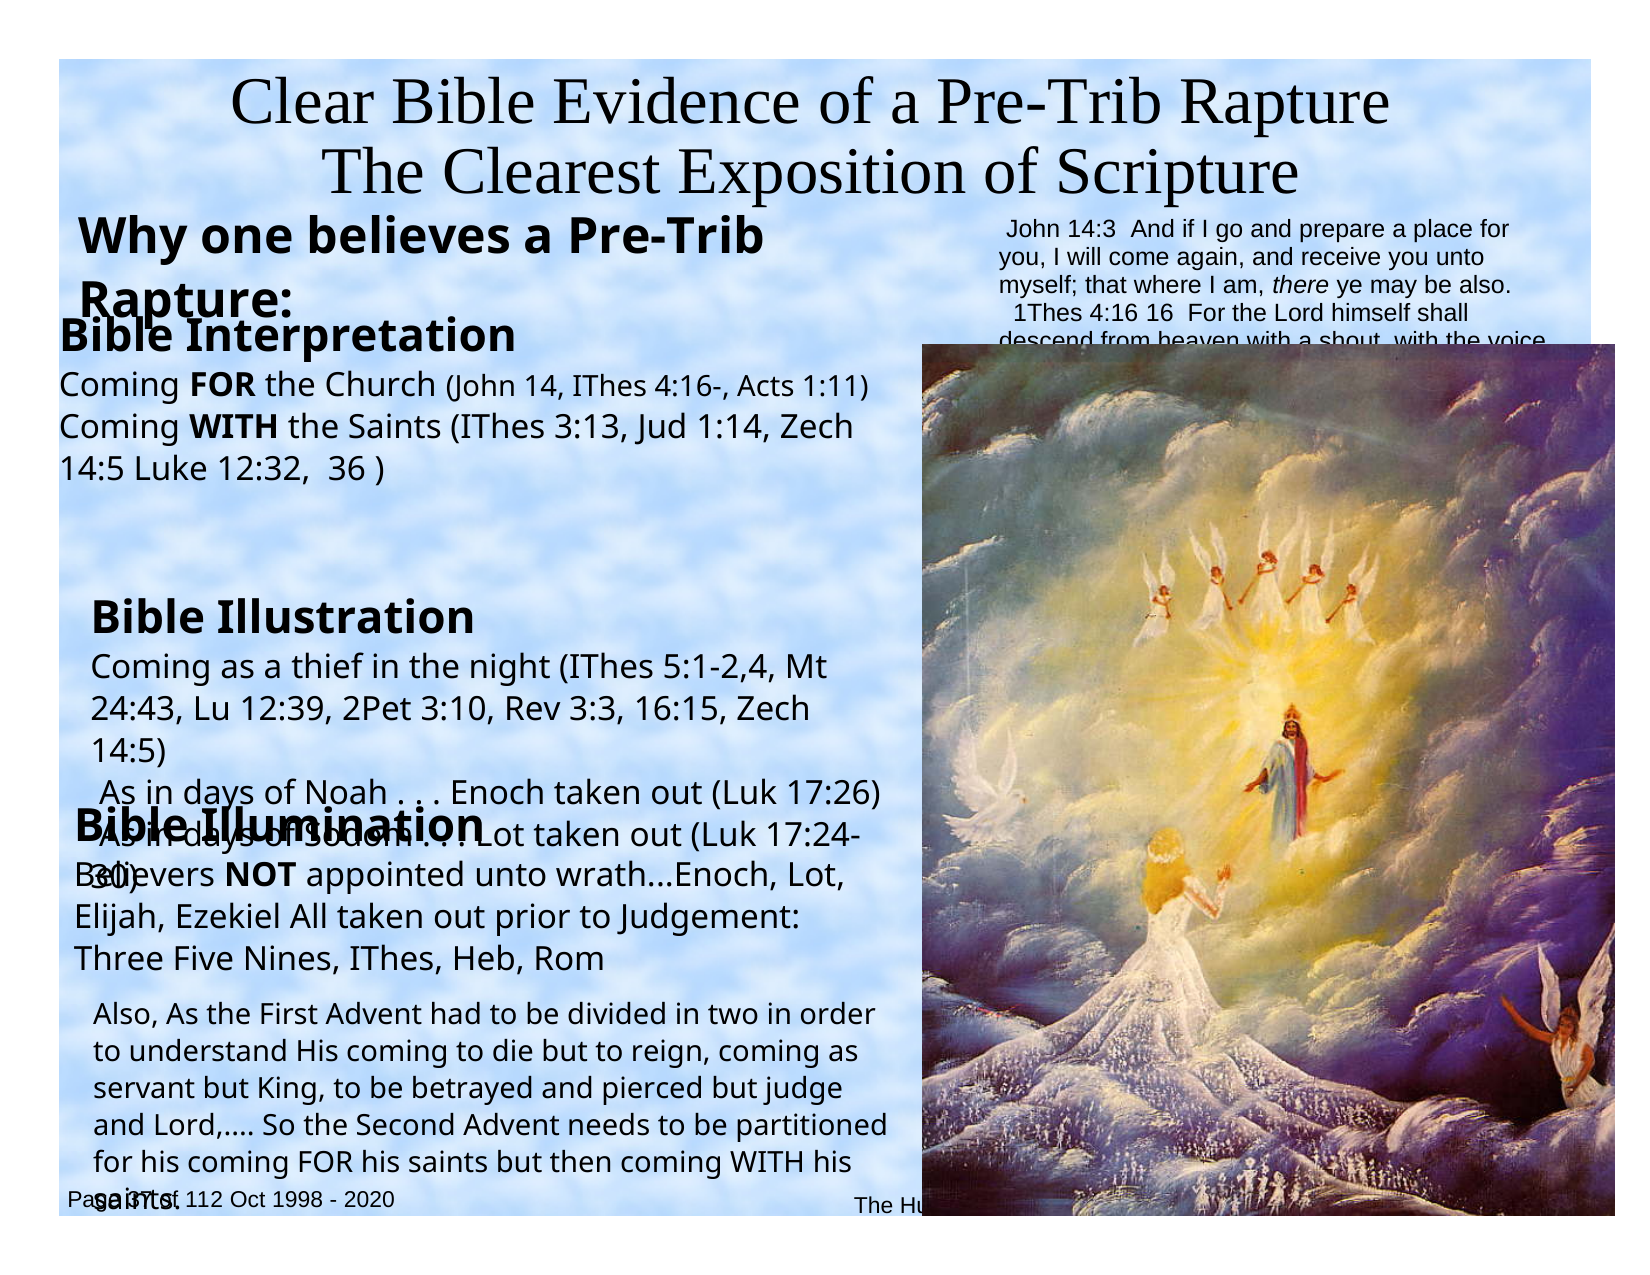

Clear Bible Evidence of a Pre-Trib Rapture
The Clearest Exposition of Scripture
Why one believes a Pre-Trib Rapture:
 John 14:3 And if I go and prepare a place for you, I will come again, and receive you unto myself; that where I am, there ye may be also.
 1Thes 4:16 16 For the Lord himself shall descend from heaven with a shout, with the voice of the archangel, and with the trump of God:
 Acts 1:11 ... this same Jesus, which is taken up from you into heaven, shall so come in like manner as ye have seen him go into heaven.
Bible Interpretation
Coming FOR the Church (John 14, IThes 4:16-, Acts 1:11)
Coming WITH the Saints (IThes 3:13, Jud 1:14, Zech 14:5 Luke 12:32, 36 )
Bible Illustration
Coming as a thief in the night (IThes 5:1-2,4, Mt 24:43, Lu 12:39, 2Pet 3:10, Rev 3:3, 16:15, Zech 14:5)
 As in days of Noah . . . Enoch taken out (Luk 17:26)
 As in days of Sodom . . . Lot taken out (Luk 17:24-30)
1Thes 5:1 ¶ But of the times and the seasons, brethren, ye have no need that I write unto you. For yourselves know perfectly that the day of the Lord so cometh as a thief in the night.
Luk 17:26 And as it was in the days of Noe, so shall it be also in the days of the Son of man.
28 Likewise also as it was in the days of Lot; they did eat, they drank, they bought, they sold, they planted, they builded;
Luk 17:29 But the same day that Lot went out of Sodom it rained fire and brimstone from heaven, and destroyed them all.
Bible Illumination
Believers NOT appointed unto wrath...Enoch, Lot, Elijah, Ezekiel All taken out prior to Judgement:
Three Five Nines, IThes, Heb, Rom
1Thes:9 For God hath not appointed us to wrath, but to obtain salvation by our Lord Jesus Christ,
Heb 5:9 And being made perfect, he became the author of eternal salvation unto all them that obey him;
 Rom 5:9 Much more then, being now justified by his blood, we shall be saved from wrath through him.
Also, As the First Advent had to be divided in two in order to understand His coming to die but to reign, coming as servant but King, to be betrayed and pierced but judge and Lord,.... So the Second Advent needs to be partitioned for his coming FOR his saints but then coming WITH his saints.